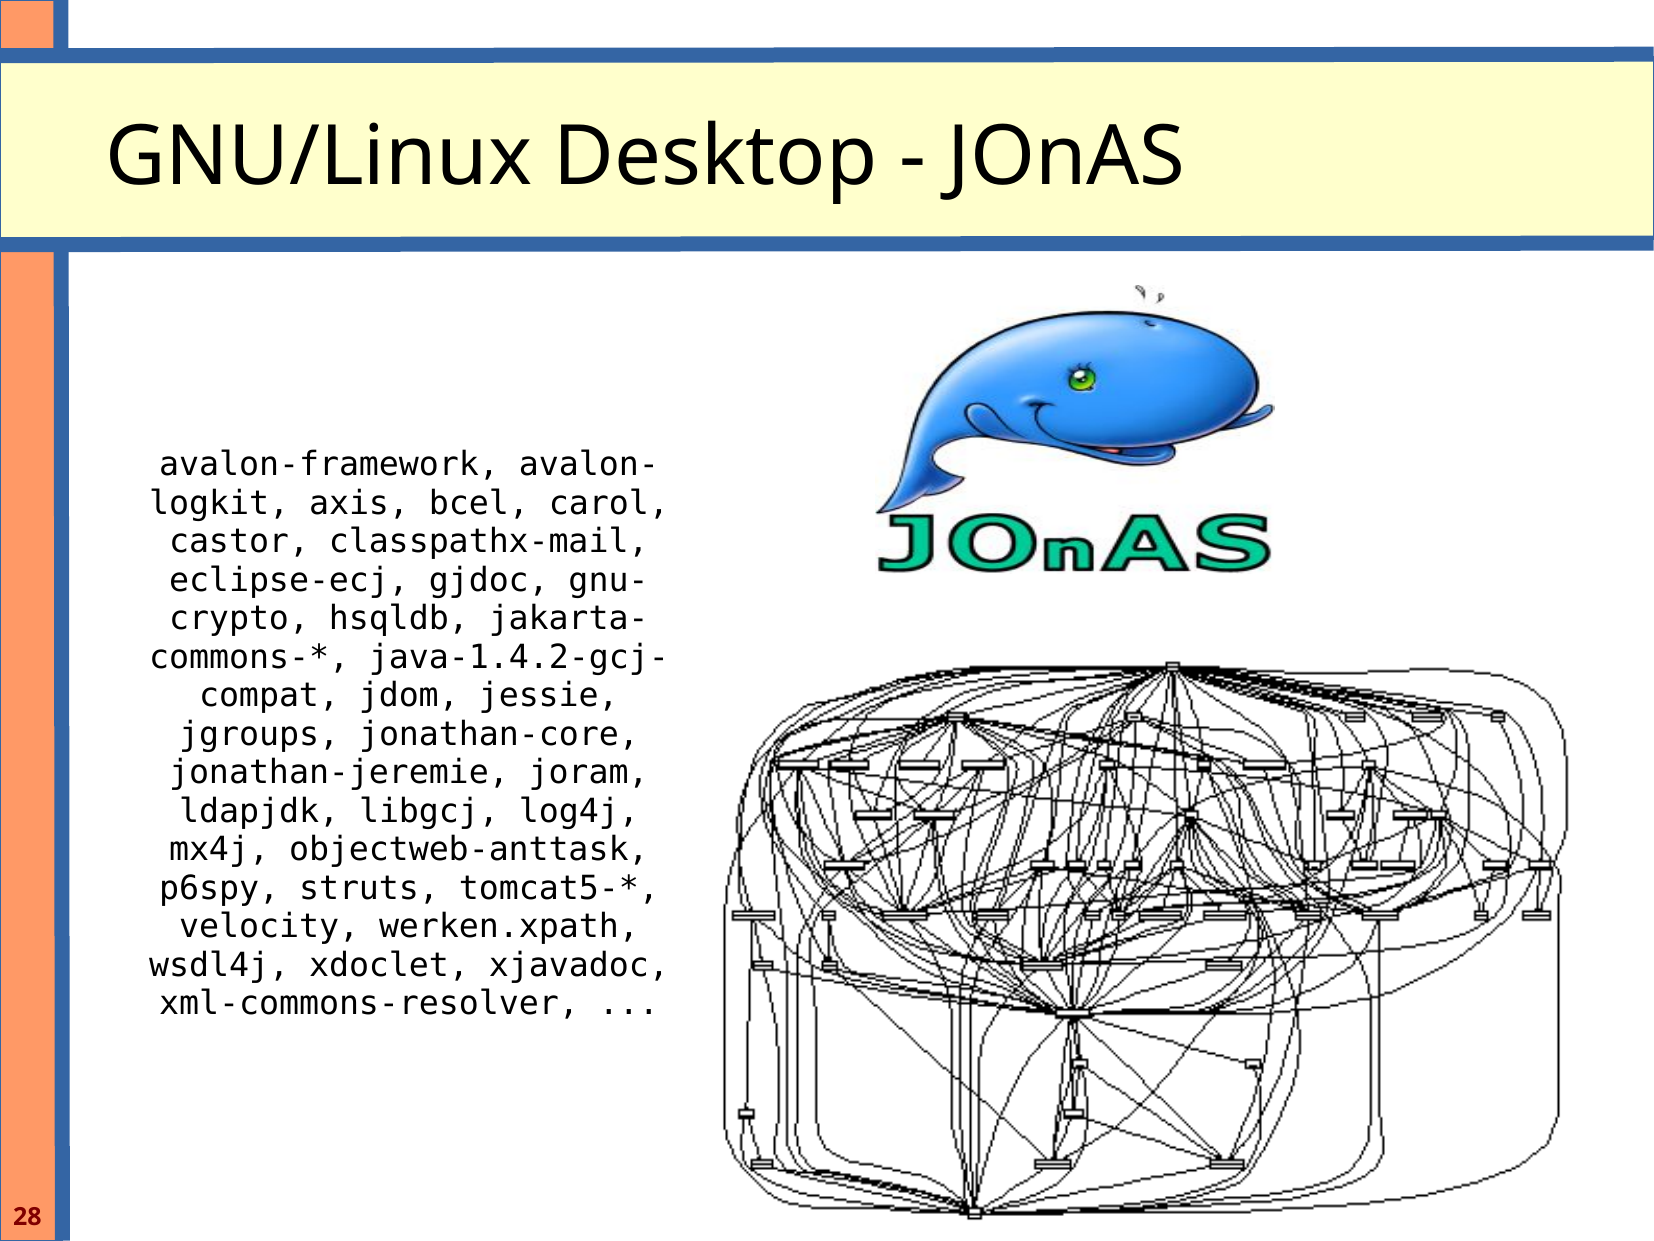

# GNU/Linux Desktop - JOnAS
avalon-framework, avalon-logkit, axis, bcel, carol, castor, classpathx-mail, eclipse-ecj, gjdoc, gnu-crypto, hsqldb, jakarta-commons-*, java-1.4.2-gcj-compat, jdom, jessie, jgroups, jonathan-core, jonathan-jeremie, joram, ldapjdk, libgcj, log4j, mx4j, objectweb-anttask, p6spy, struts, tomcat5-*, velocity, werken.xpath, wsdl4j, xdoclet, xjavadoc, xml-commons-resolver, ...